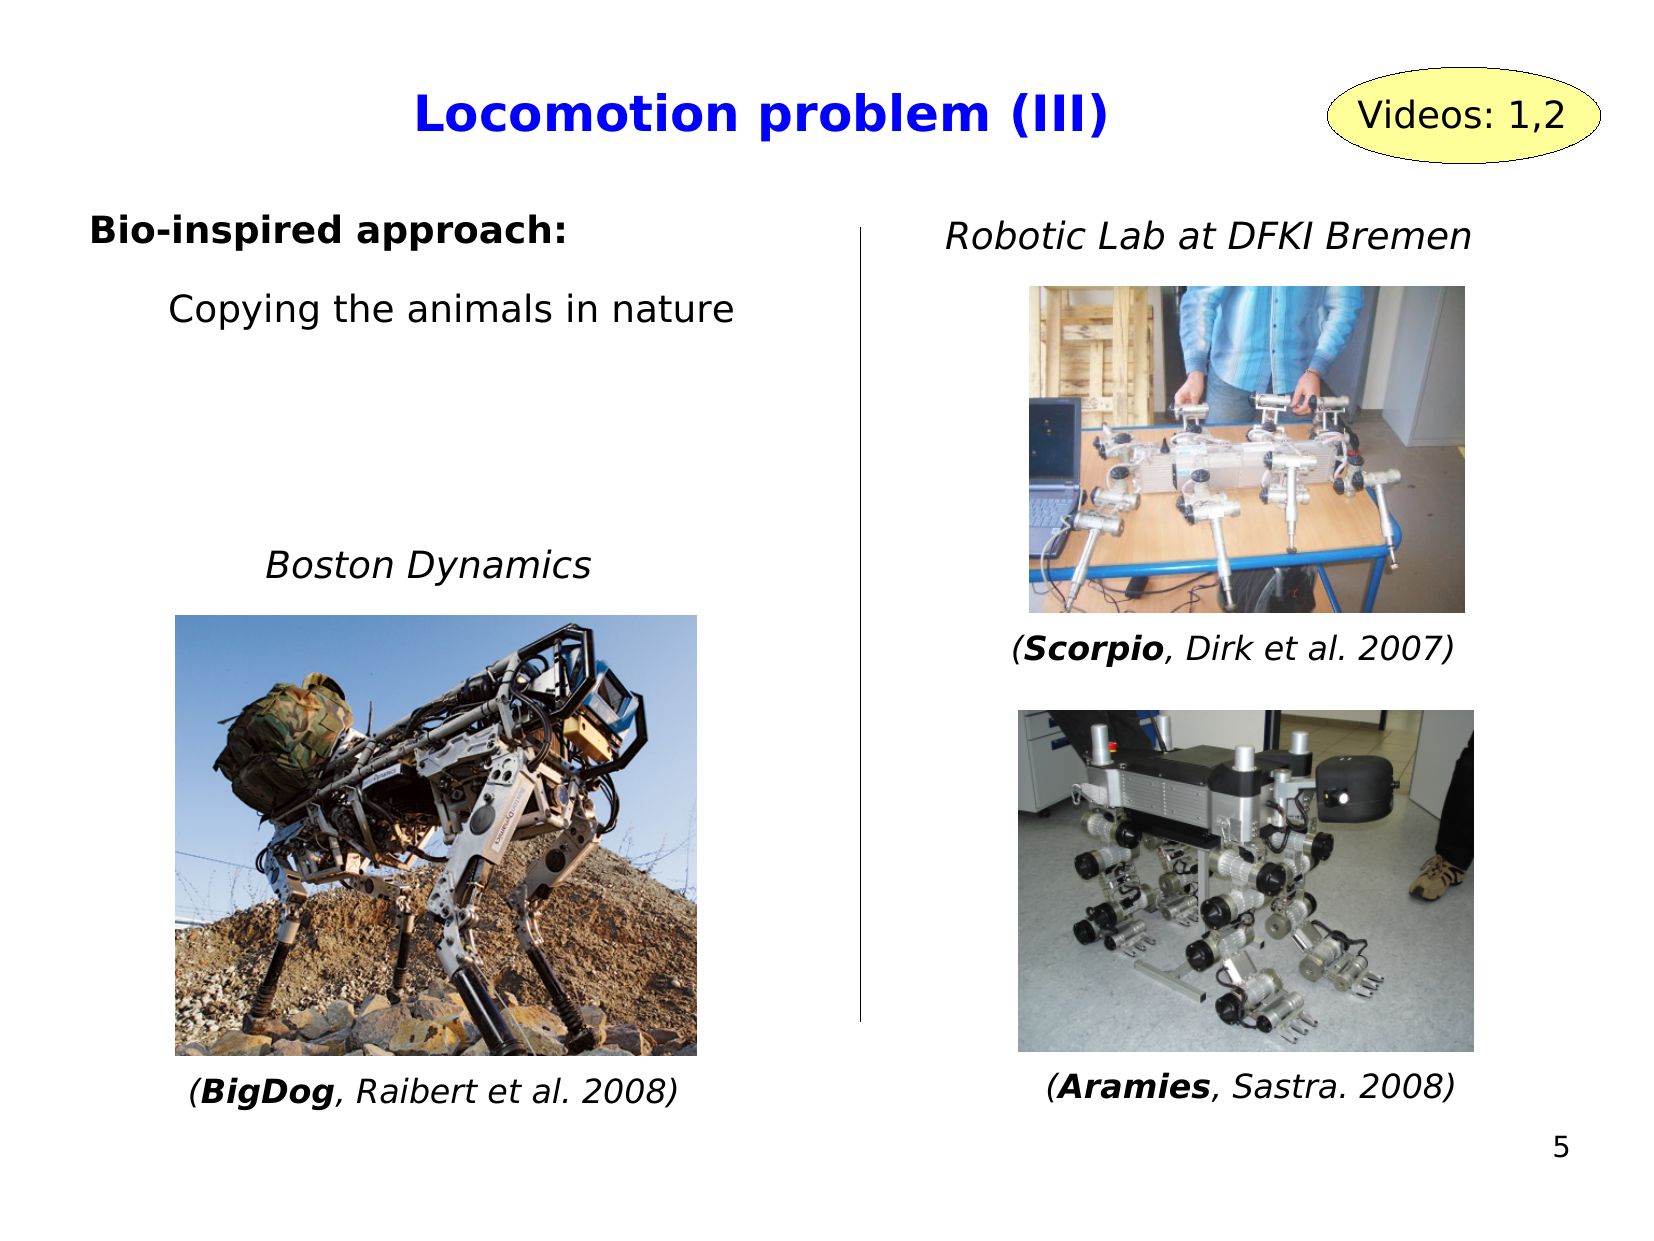

Videos: 1,2
Locomotion problem (III)
Bio-inspired approach:
Robotic Lab at DFKI Bremen
 Copying the animals in nature
Boston Dynamics
(Scorpio, Dirk et al. 2007)
(Aramies, Sastra. 2008)
(BigDog, Raibert et al. 2008)
5